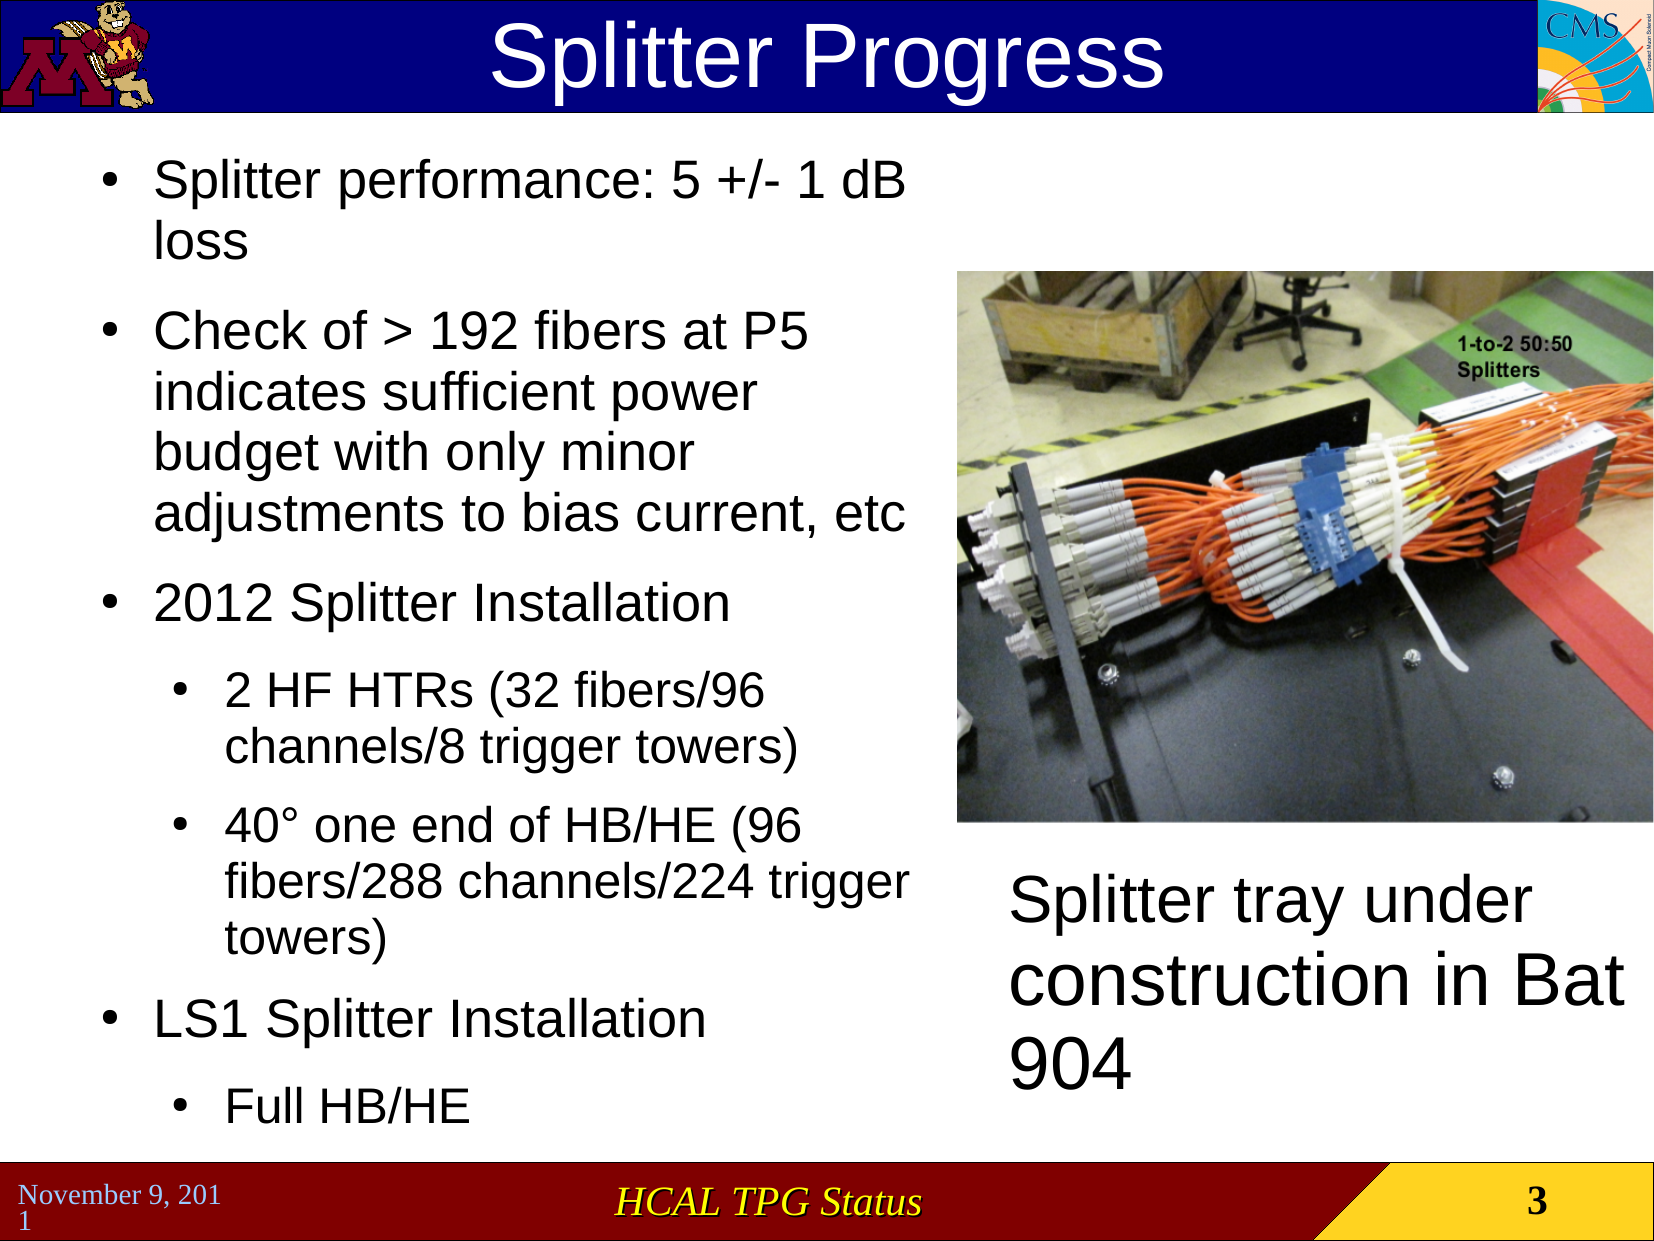

# Splitter Progress
Splitter performance: 5 +/- 1 dB loss
Check of > 192 fibers at P5 indicates sufficient power budget with only minor adjustments to bias current, etc
2012 Splitter Installation
2 HF HTRs (32 fibers/96 channels/8 trigger towers)
40° one end of HB/HE (96 fibers/288 channels/224 trigger towers)
LS1 Splitter Installation
Full HB/HE
Splitter tray under construction in Bat 904
HCAL TPG Status
3
November 9, 2011